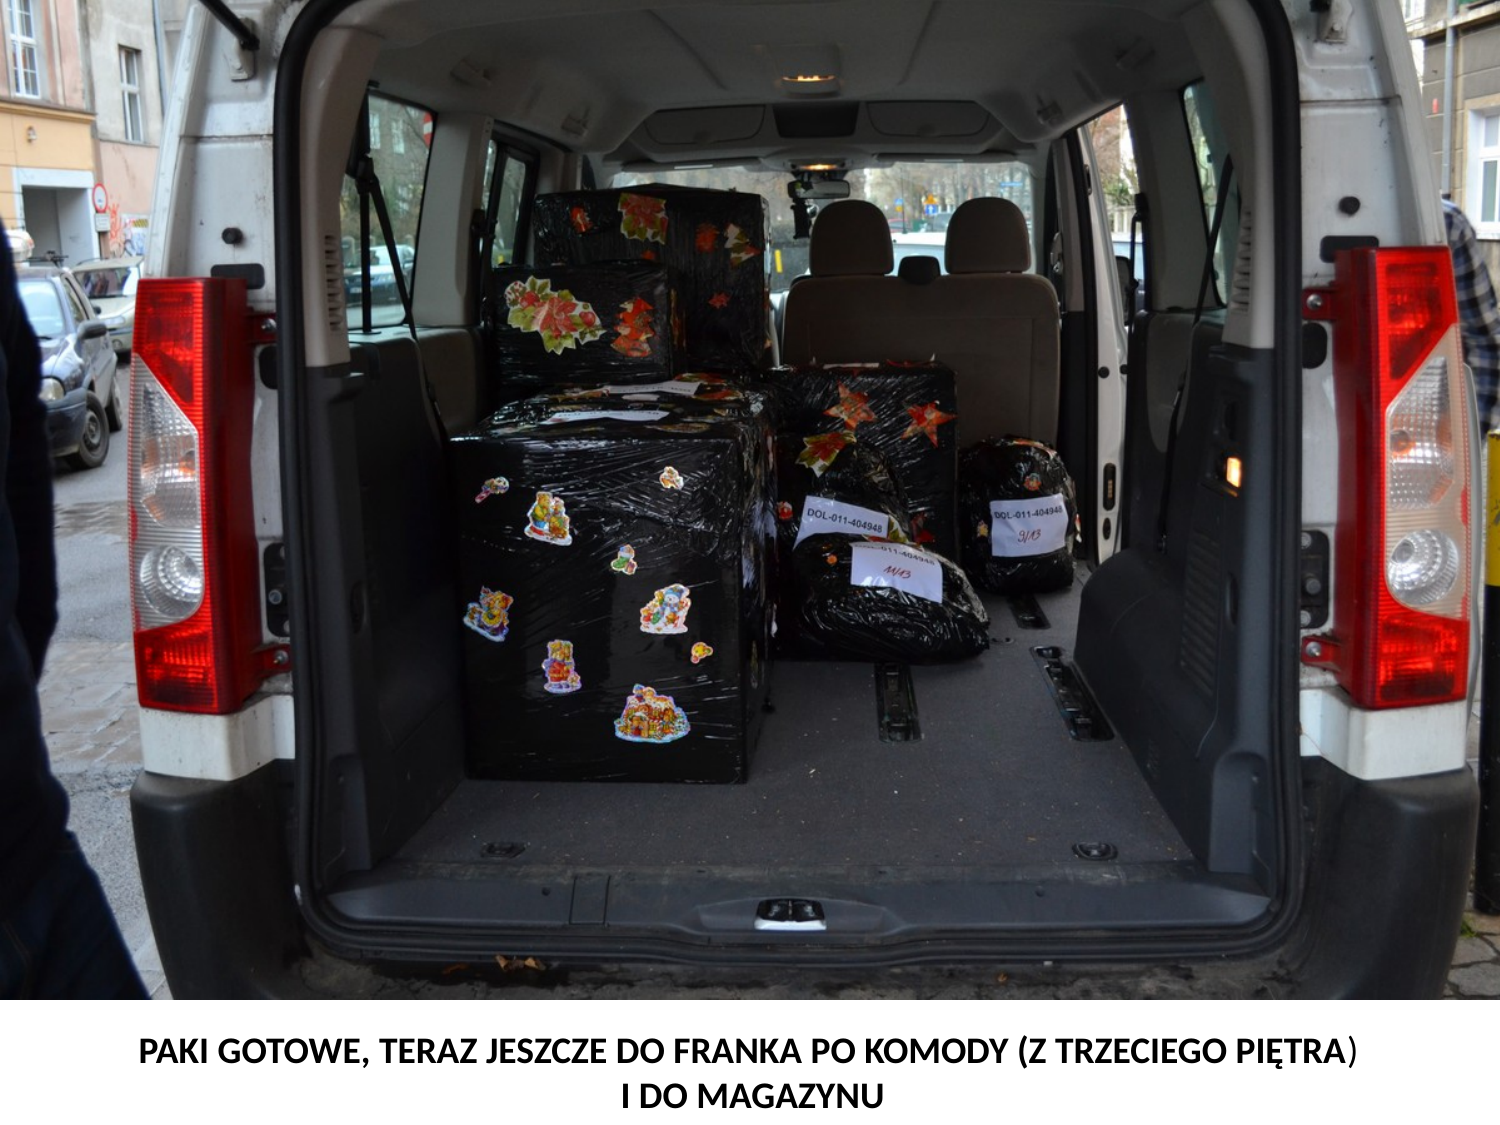

PAKI GOTOWE, TERAZ JESZCZE DO FRANKA PO KOMODY (Z TRZECIEGO PIĘTRA)
I DO MAGAZYNU